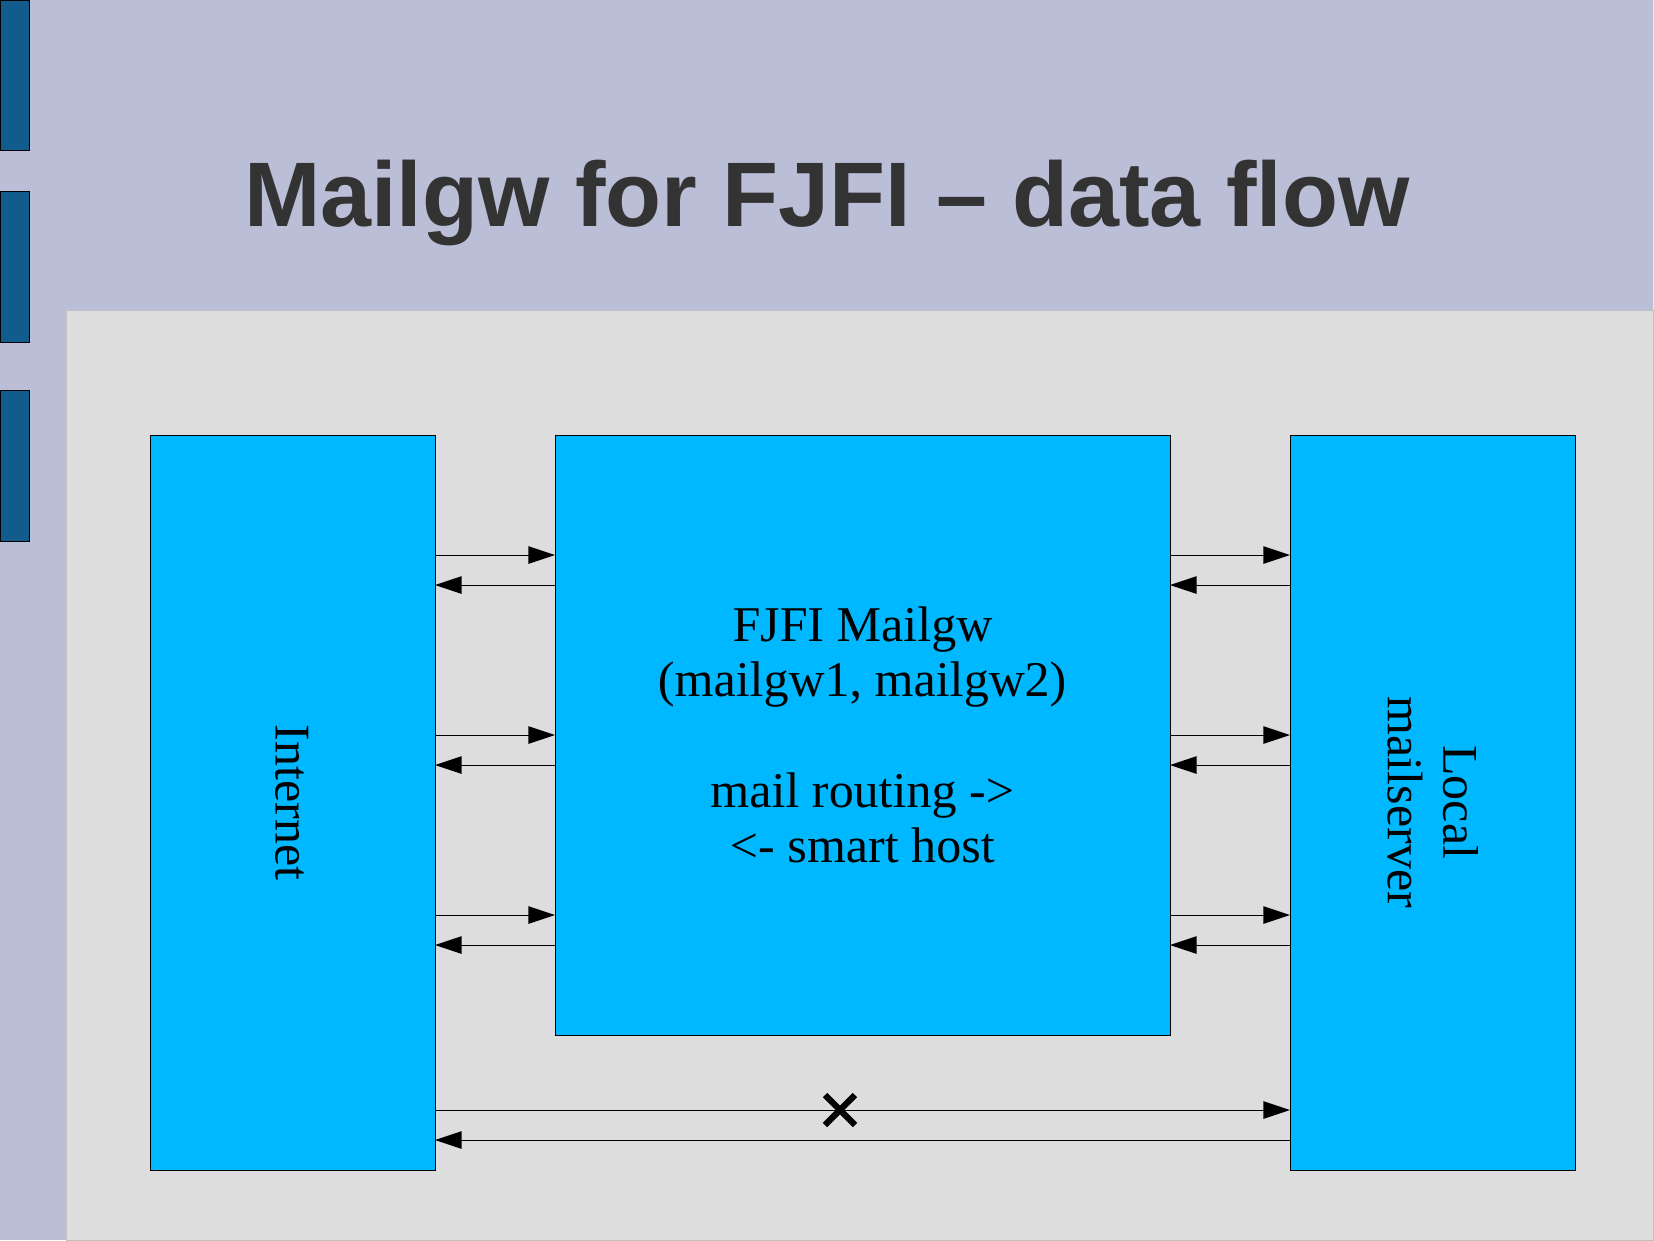

# Mailgw for FJFI – data flow
Internet
FJFI Mailgw
(mailgw1, mailgw2)
mail routing ->
<- smart host
Local
mailserver